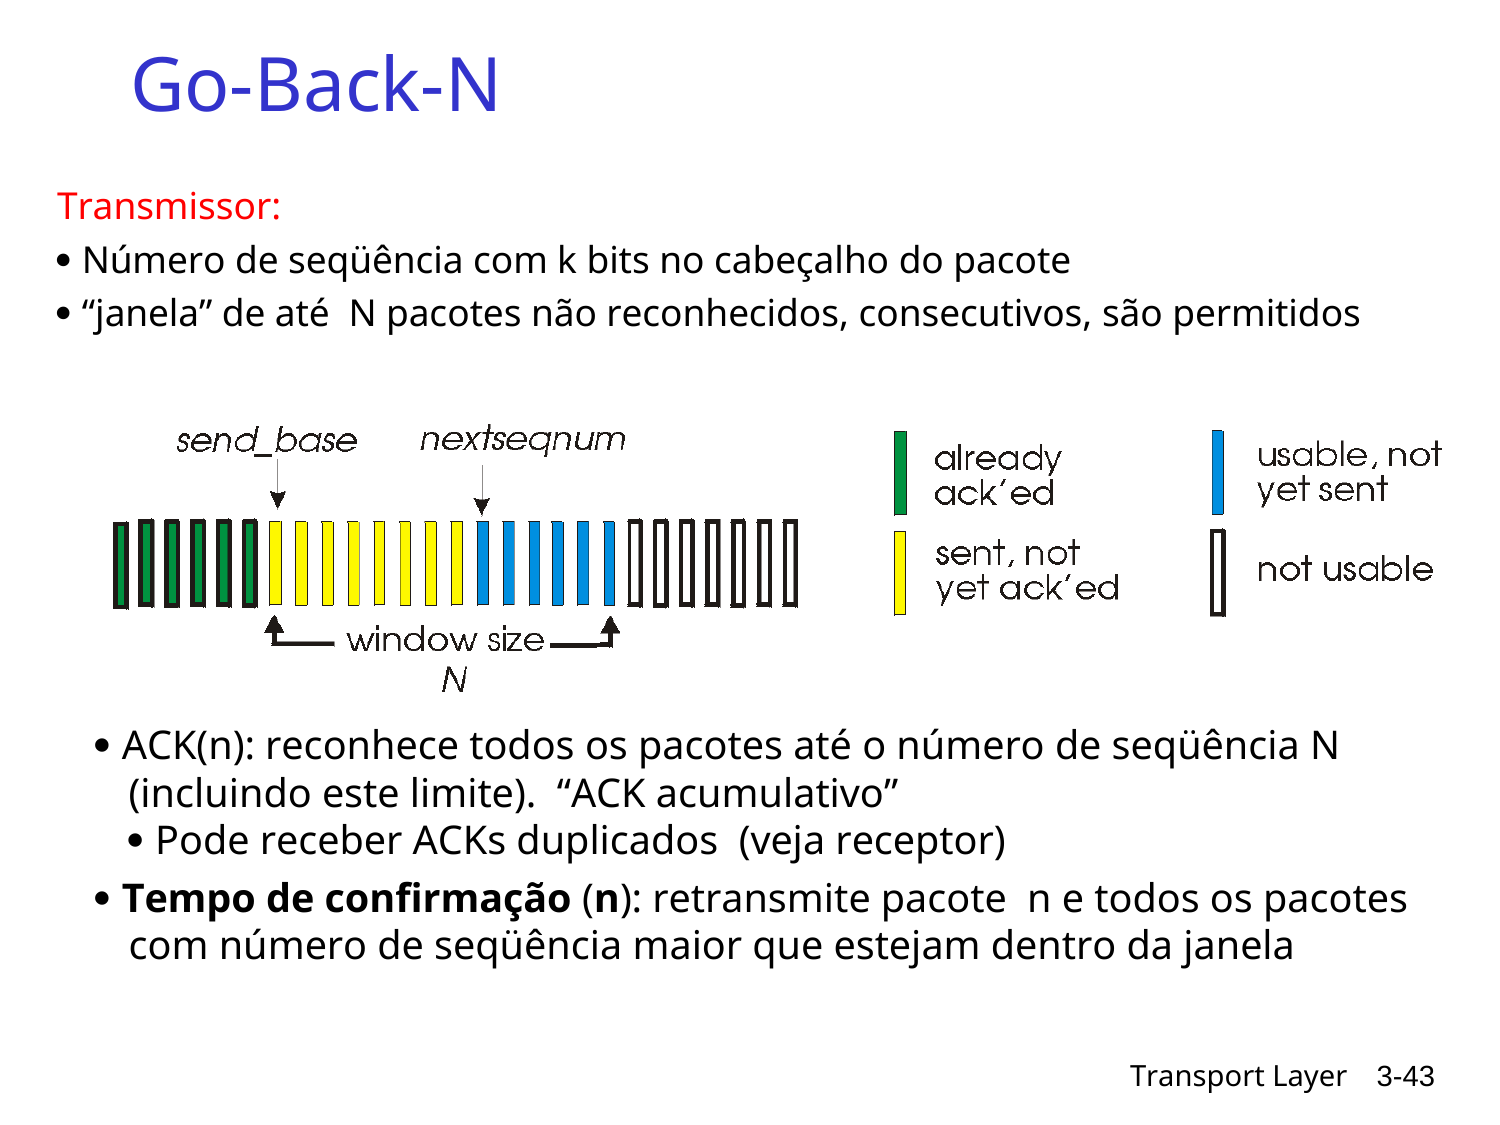

Go-Back-N
# Transmissor:
 Número de seqüência com k bits no cabeçalho do pacote
 “janela” de até N pacotes não reconhecidos, consecutivos, são permitidos
 ACK(n): reconhece todos os pacotes até o número de seqüência N (incluindo este limite). “ACK acumulativo”
	 Pode receber ACKs duplicados (veja receptor)
 Tempo de confirmação (n): retransmite pacote n e todos os pacotes com número de seqüência maior que estejam dentro da janela
Transport Layer